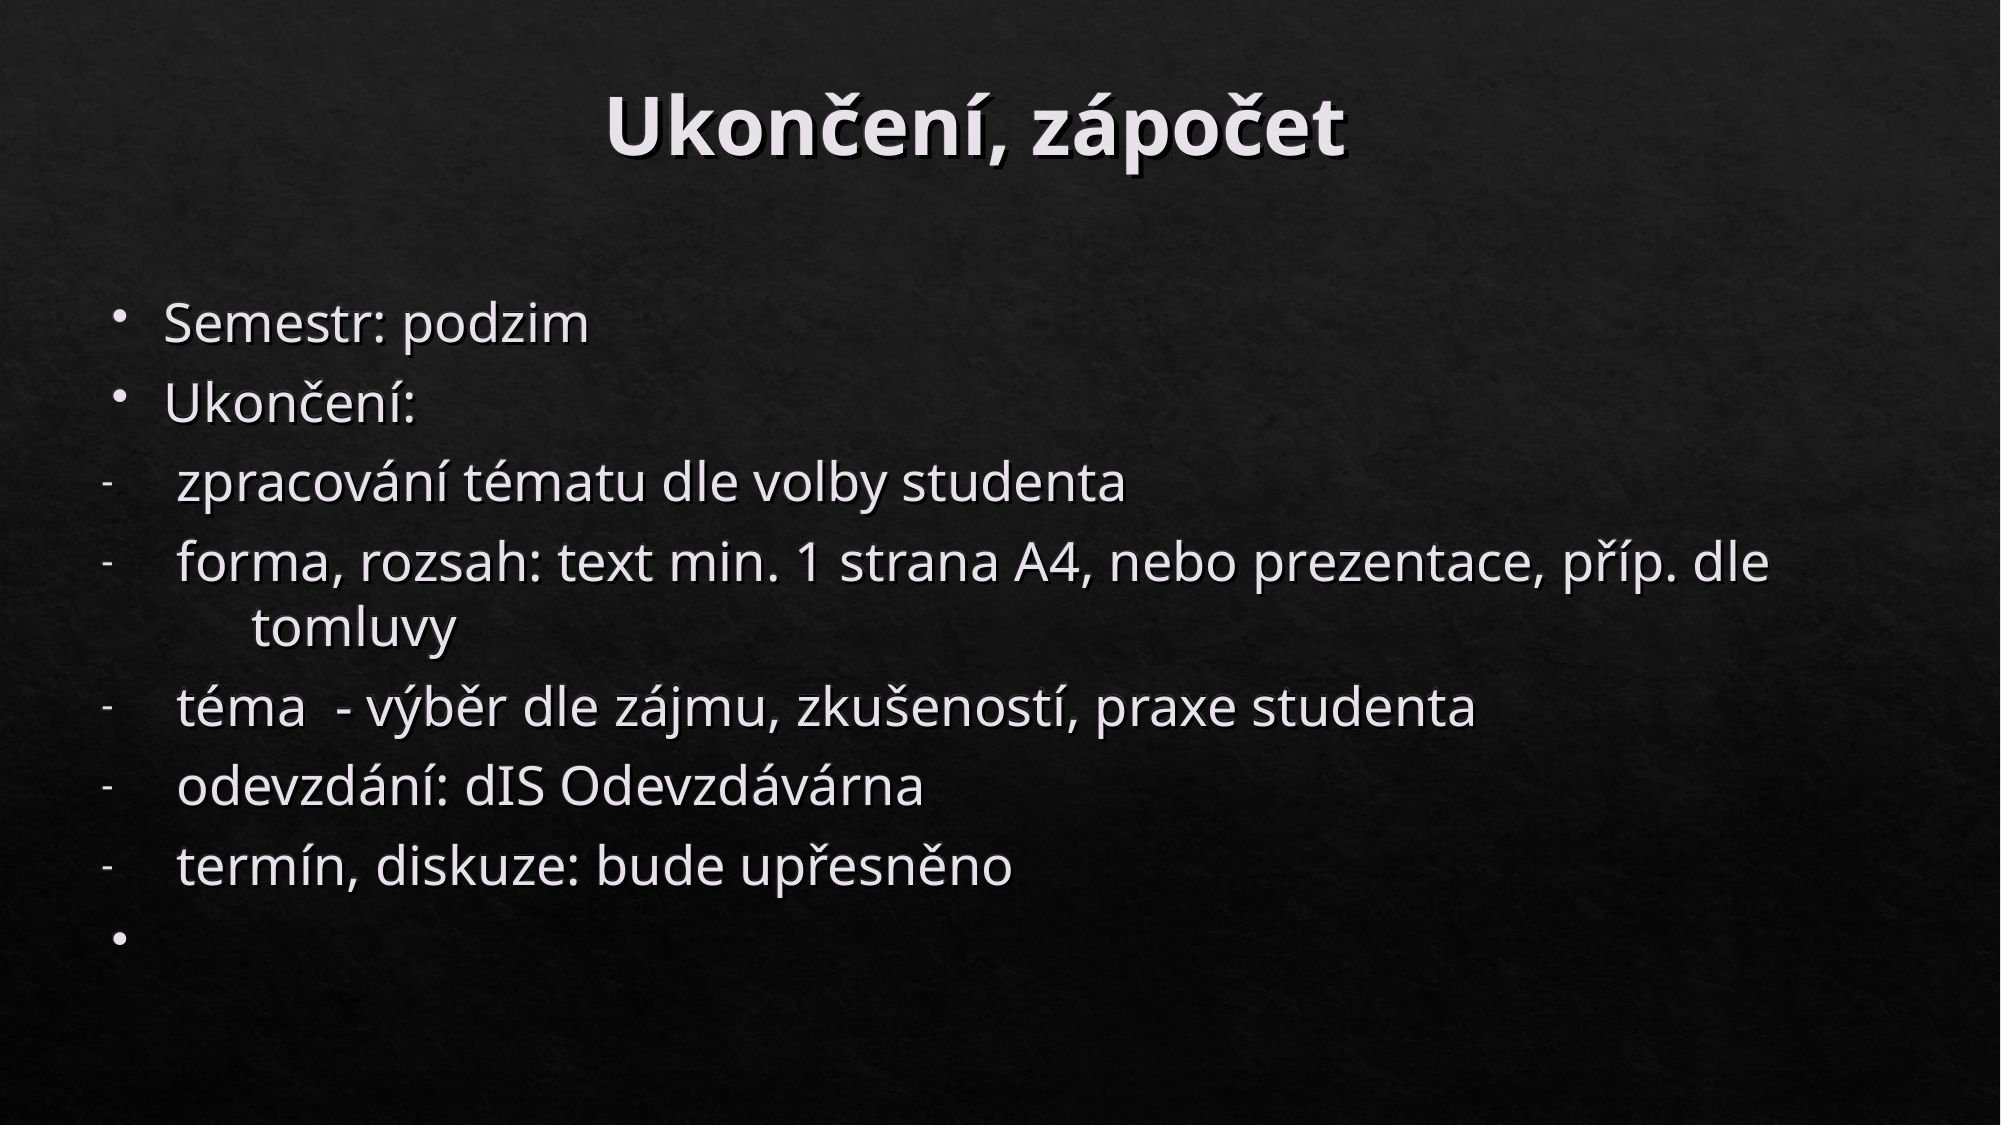

# Ukončení, zápočet
Semestr: podzim
Ukončení:
zpracování tématu dle volby studenta
forma, rozsah: text min. 1 strana A4, nebo prezentace, příp. dle tomluvy
téma - výběr dle zájmu, zkušeností, praxe studenta
odevzdání: dIS Odevzdávárna
termín, diskuze: bude upřesněno